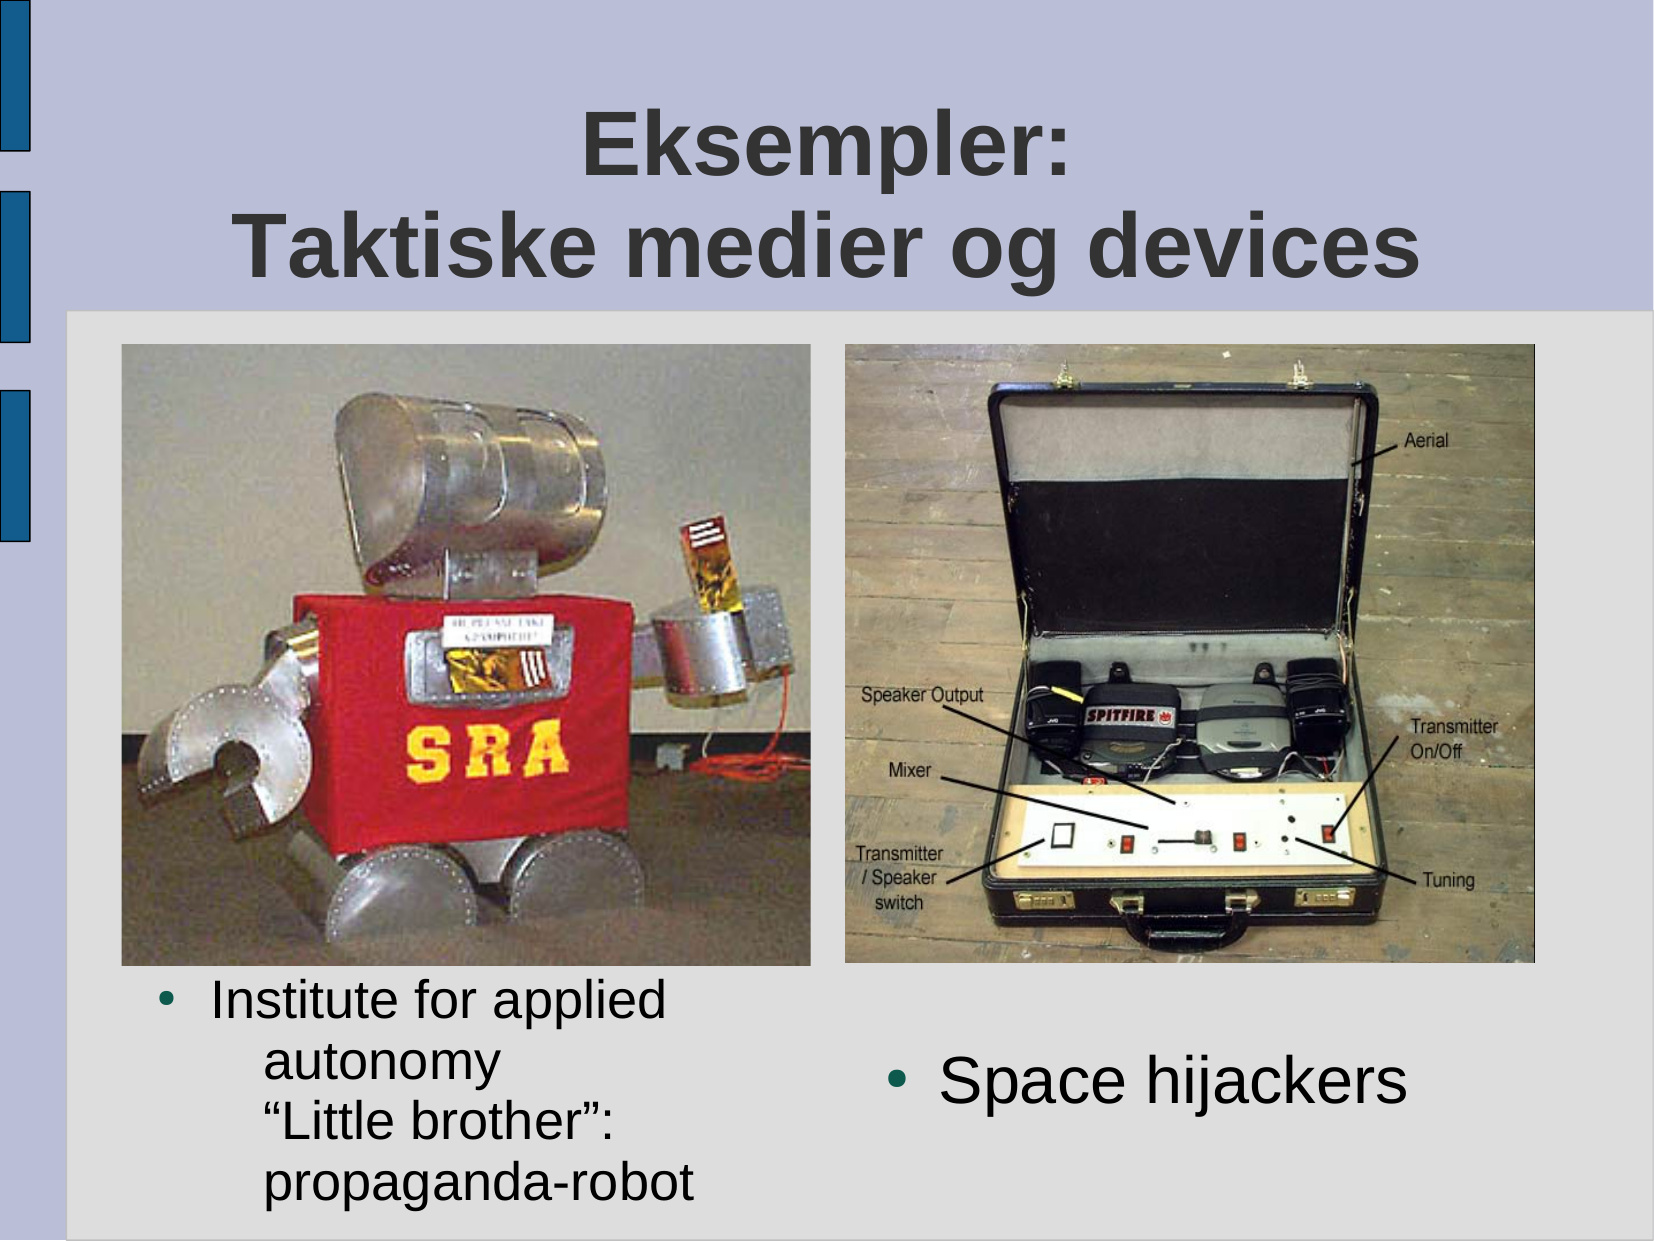

# Eksempler: Taktiske medier og devices
Institute for applied autonomy
“Little brother”: propaganda-robot
Space hijackers